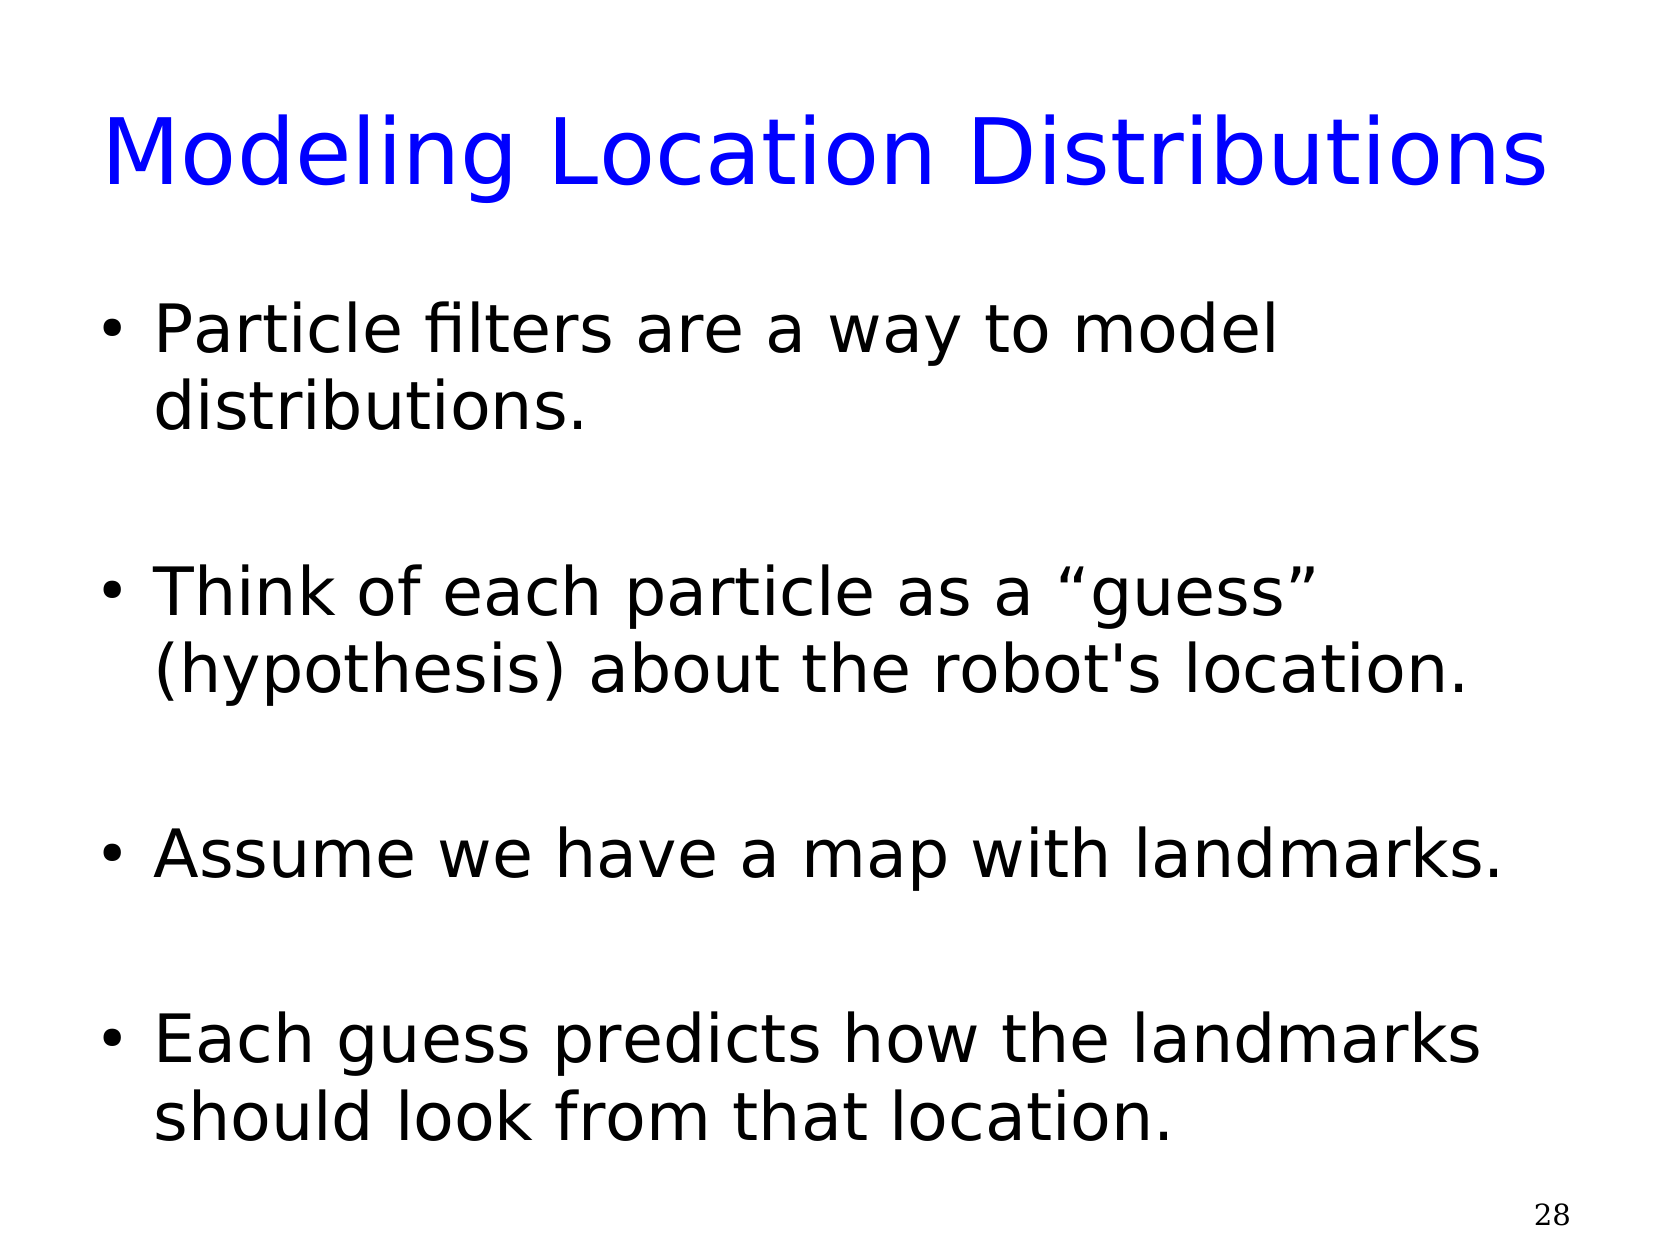

# Modeling Location Distributions
Particle filters are a way to model distributions.
Think of each particle as a “guess” (hypothesis) about the robot's location.
Assume we have a map with landmarks.
Each guess predicts how the landmarks should look from that location.
28